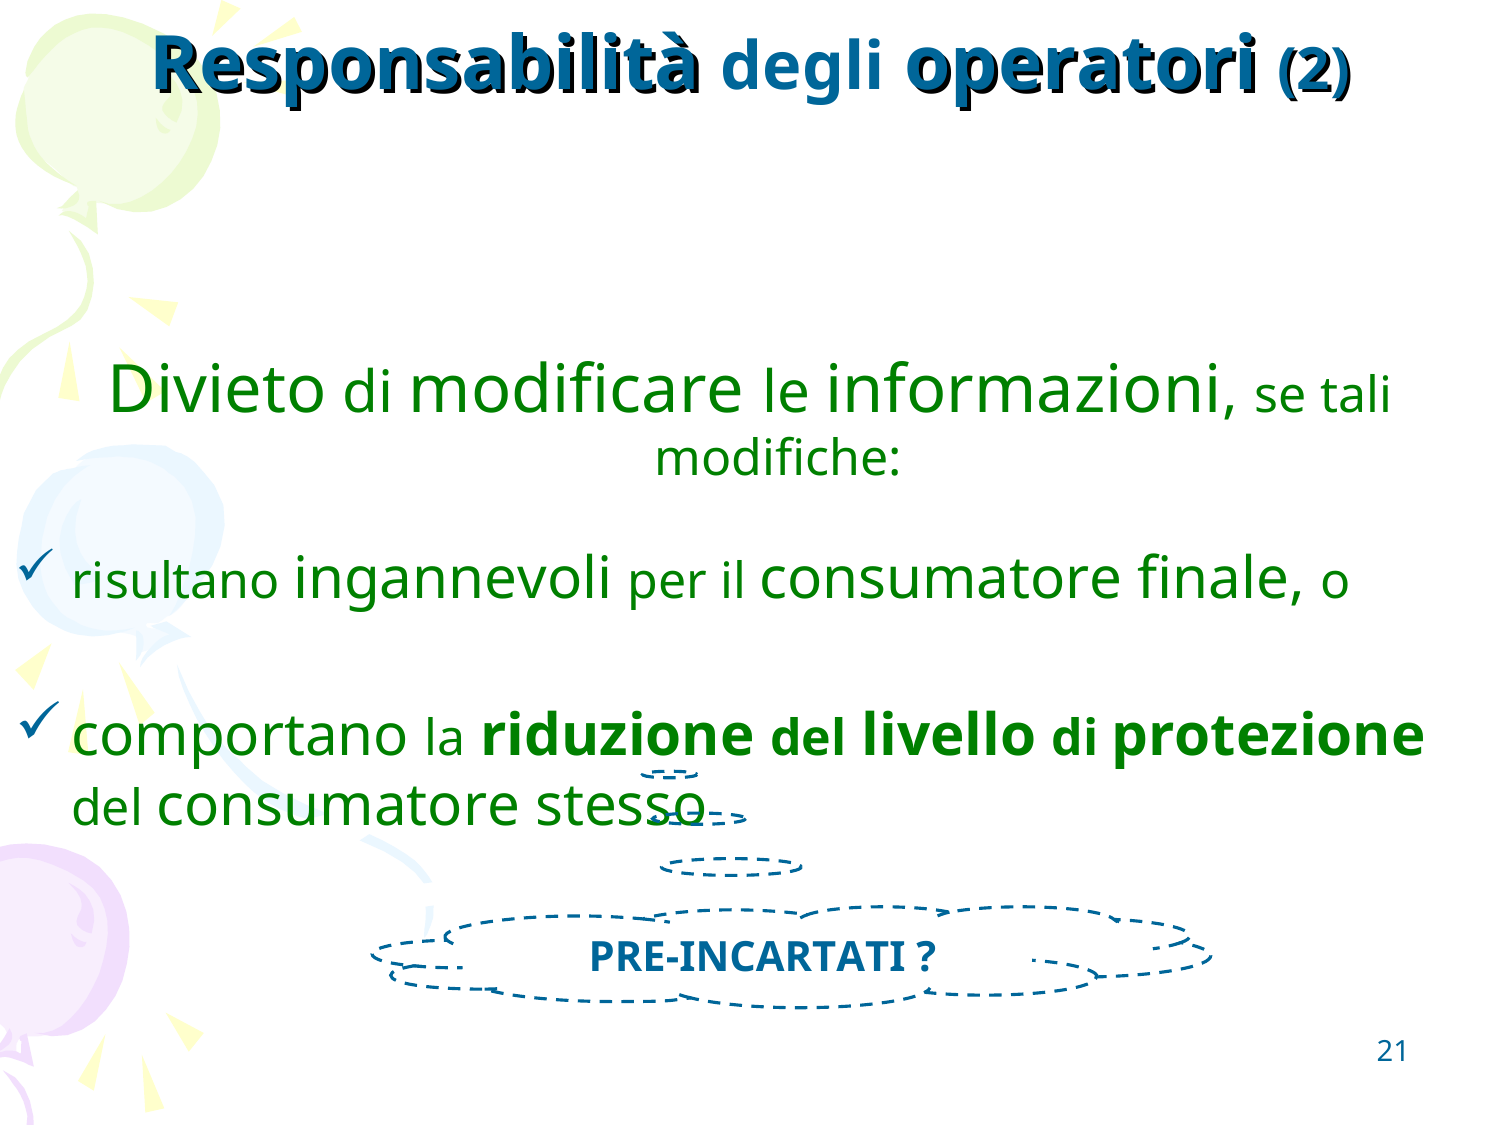

# Responsabilità degli operatori (2)
Divieto di modificare le informazioni, se tali modifiche:
risultano ingannevoli per il consumatore finale, o
comportano la riduzione del livello di protezione del consumatore stesso
PRE-INCARTATI ?